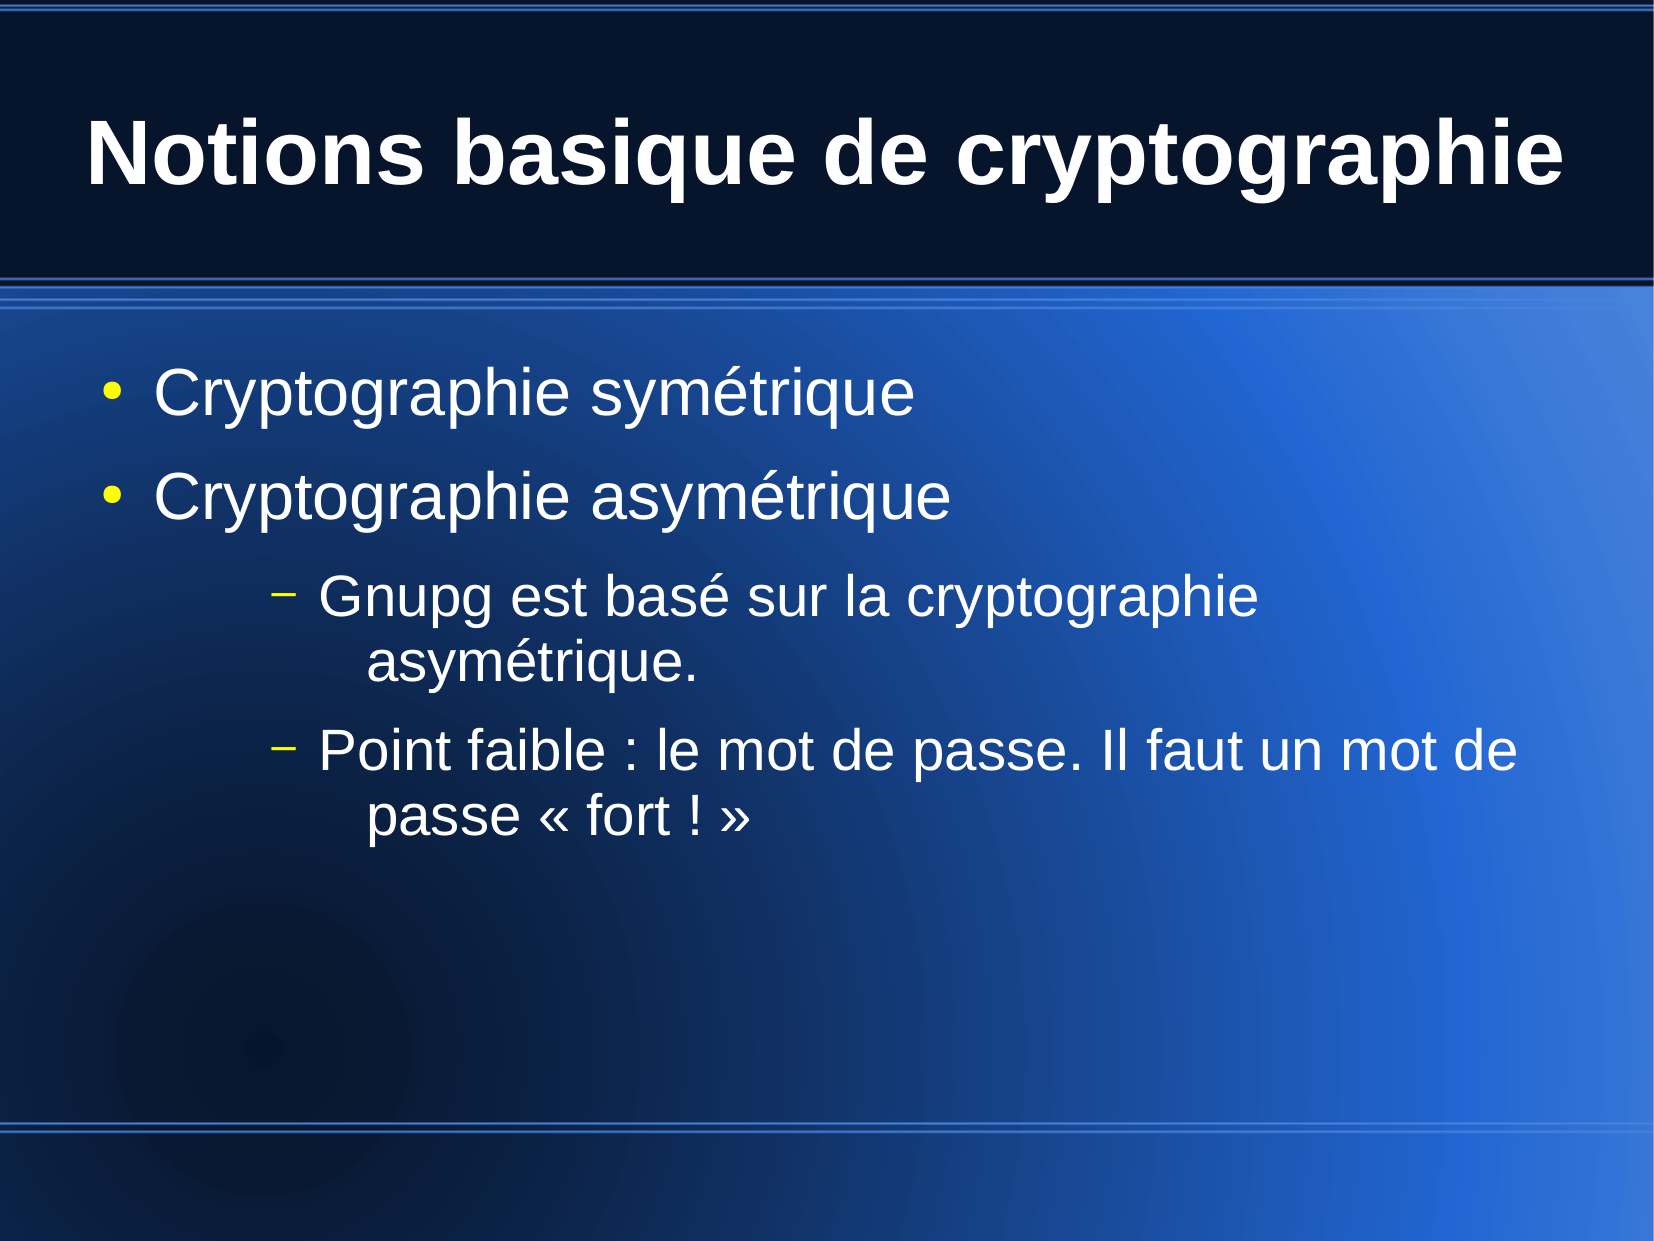

# Notions basique de cryptographie
Cryptographie symétrique
Cryptographie asymétrique
Gnupg est basé sur la cryptographie asymétrique.
Point faible : le mot de passe. Il faut un mot de passe « fort ! »